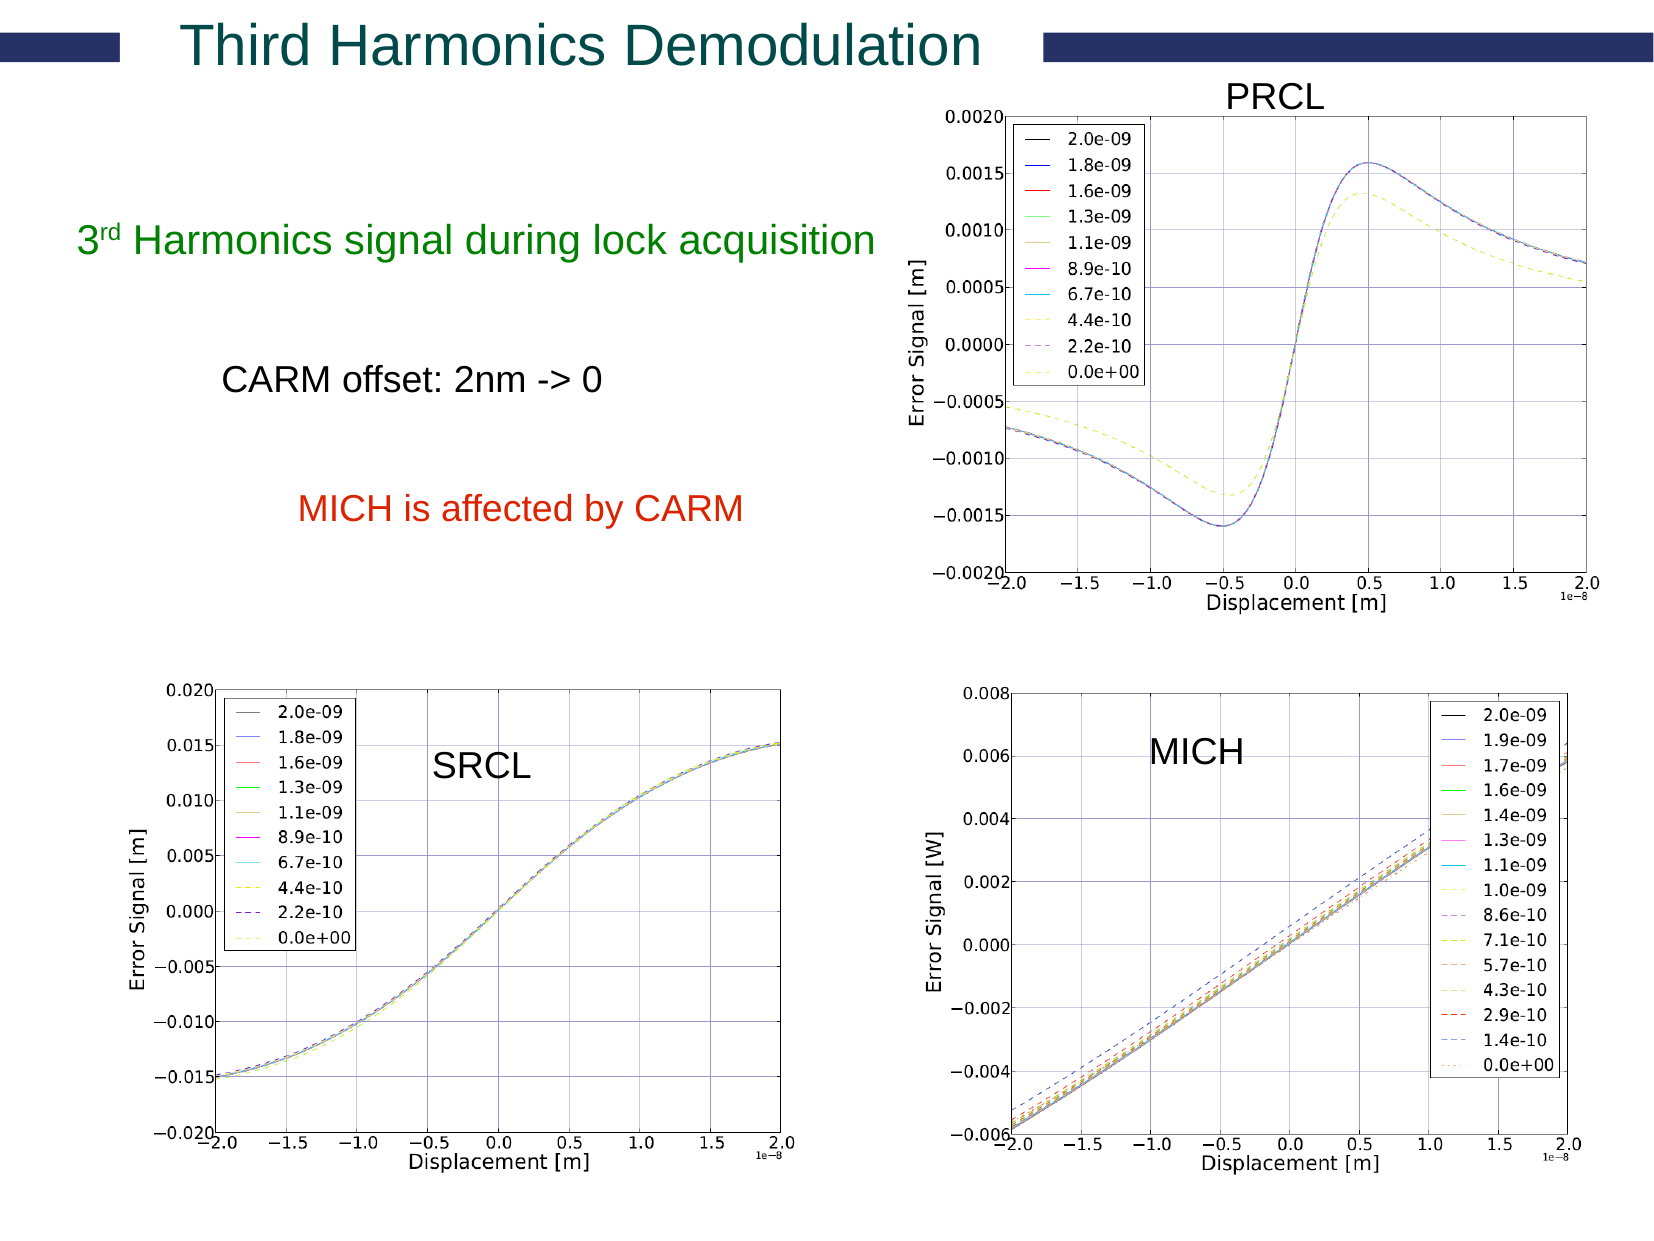

# Third Harmonics Demodulation
PRCL
3rd Harmonics signal during lock acquisition
CARM offset: 2nm -> 0
MICH is affected by CARM
MICH
SRCL